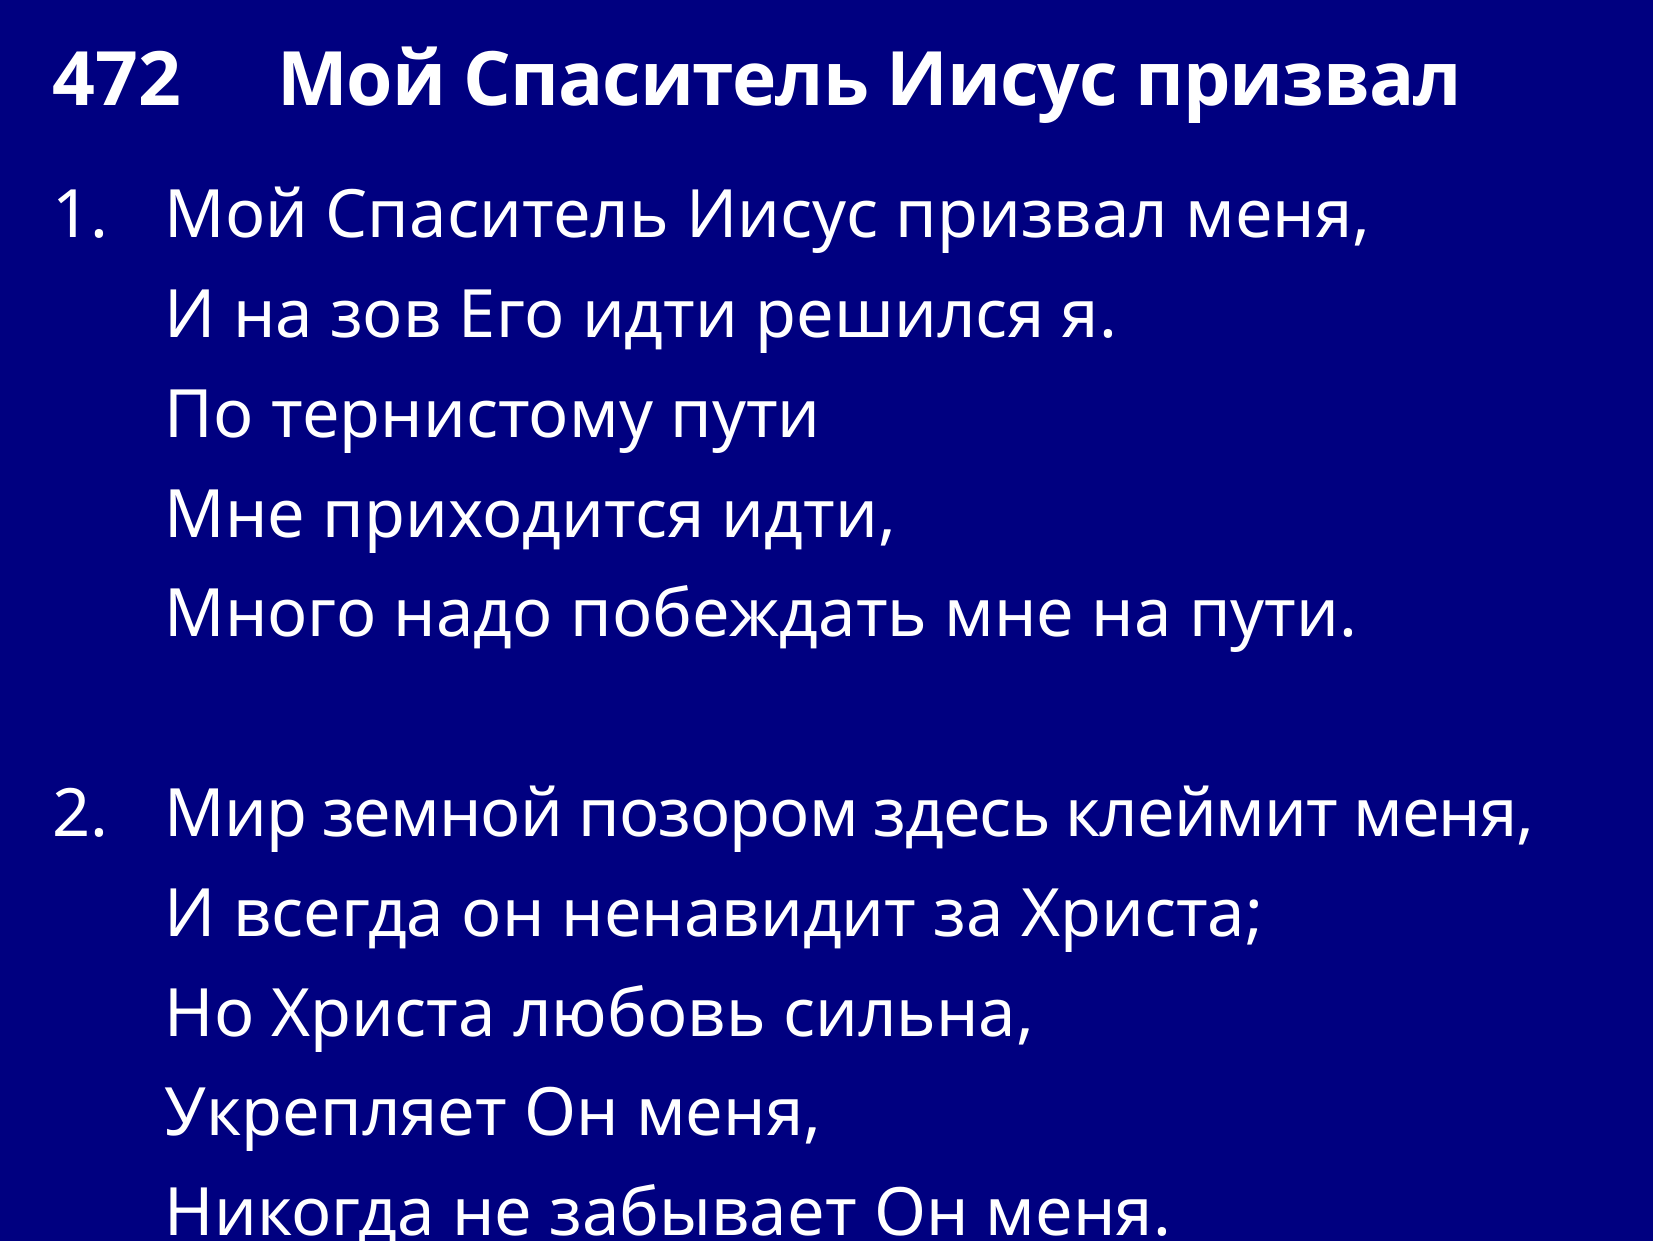

472	Мой Спаситель Иисус призвал
1.	Мой Спаситель Иисус призвал меня,
	И на зов Его идти решился я.
	По тернистому пути
	Мне приходится идти,
	Много надо побеждать мне на пути.
2.	Мир земной позором здесь клеймит меня,
	И всегда он ненавидит за Христа;
	Но Христа любовь сильна,
	Укрепляет Он меня,
	Никогда не забывает Он меня.